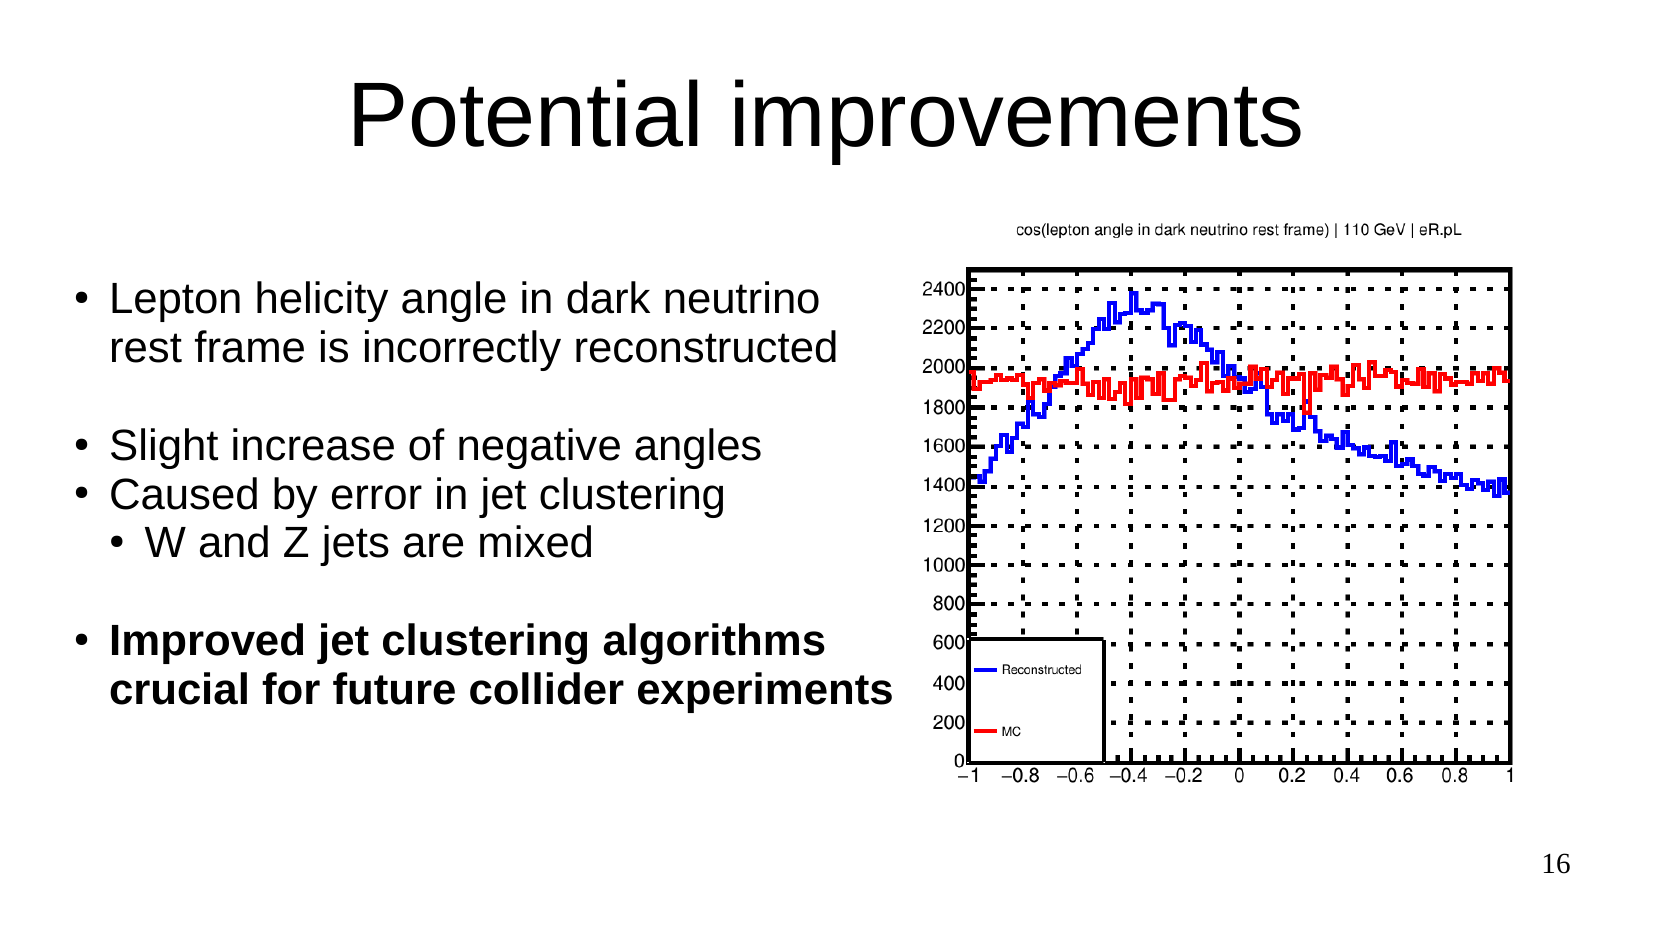

# Potential improvements
Lepton helicity angle in dark neutrino rest frame is incorrectly reconstructed
Slight increase of negative angles
Caused by error in jet clustering
W and Z jets are mixed
Improved jet clustering algorithms crucial for future collider experiments
16